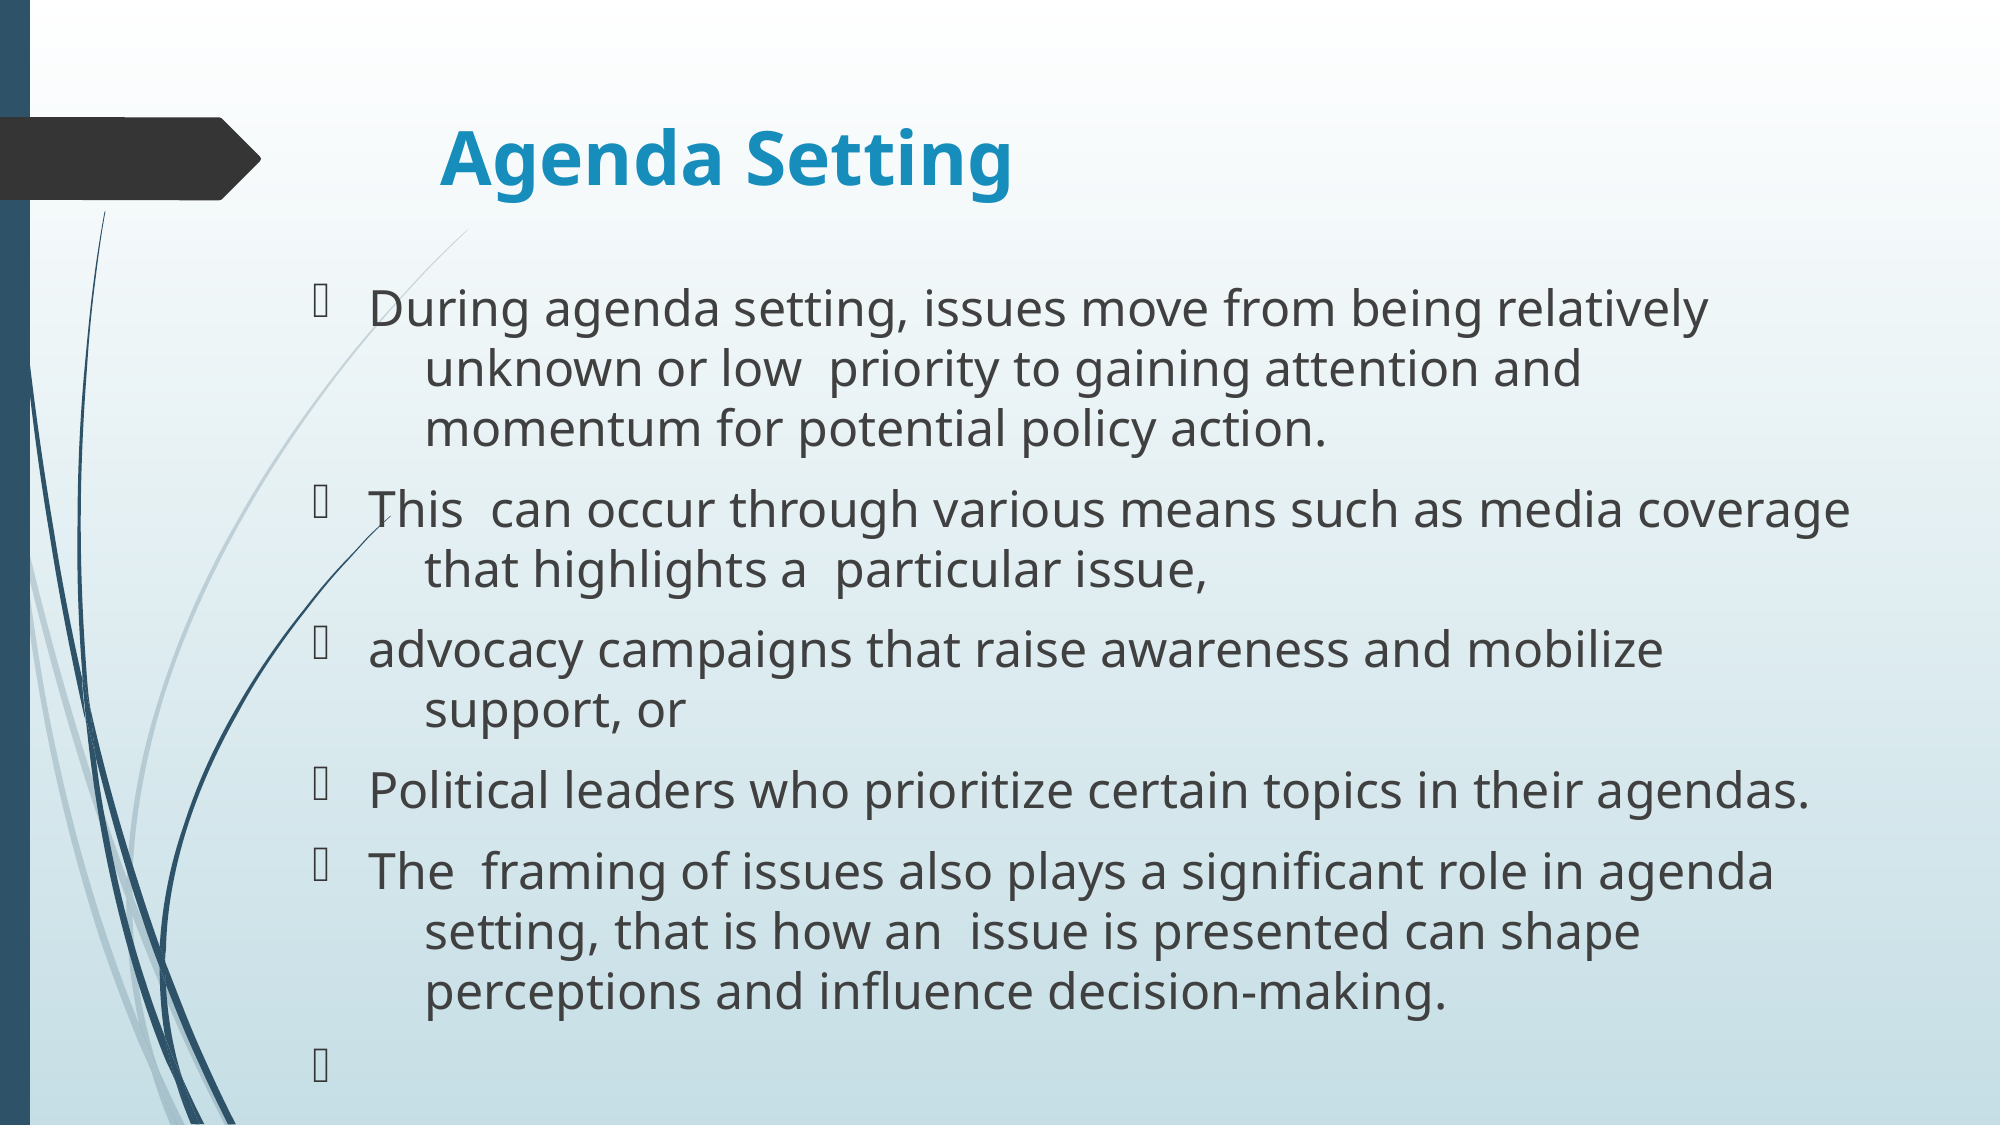

# Agenda Setting
During agenda setting, issues move from being relatively unknown or low priority to gaining attention and momentum for potential policy action.
This can occur through various means such as media coverage that highlights a particular issue,
advocacy campaigns that raise awareness and mobilize support, or
Political leaders who prioritize certain topics in their agendas.
The framing of issues also plays a significant role in agenda setting, that is how an issue is presented can shape perceptions and influence decision-making.